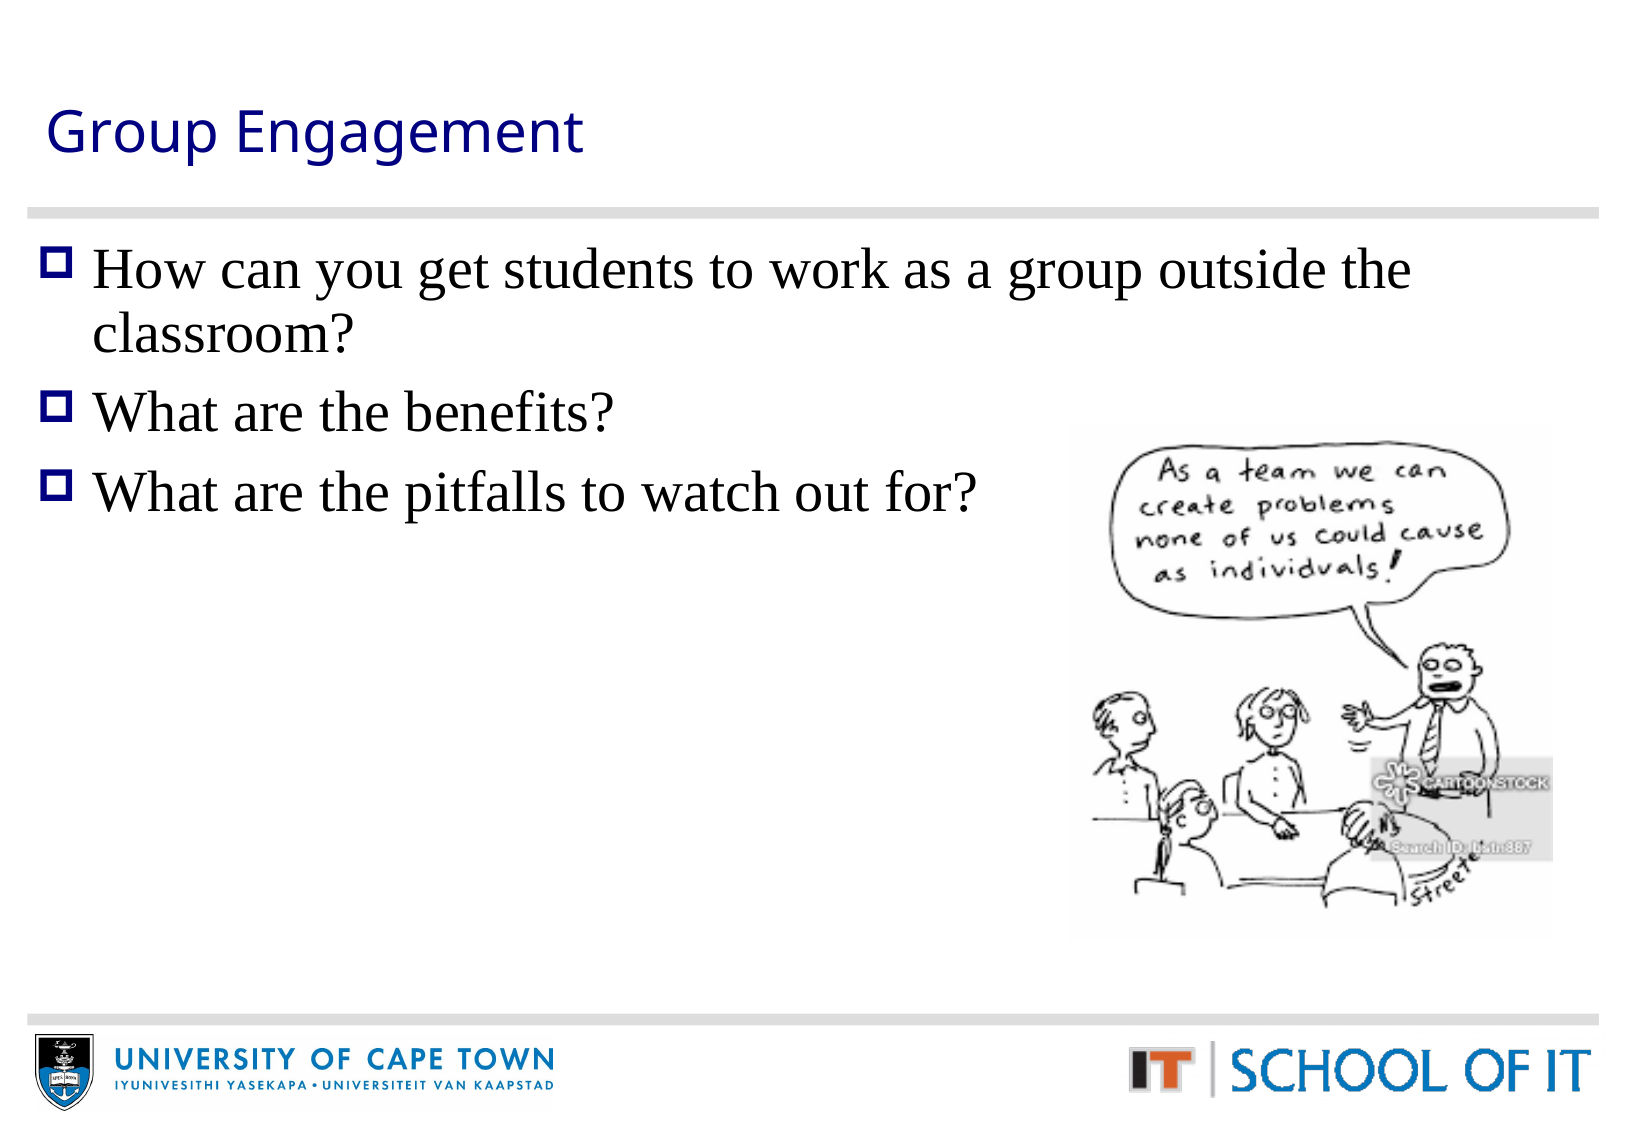

# Group Engagement
How can you get students to work as a group outside the classroom?
What are the benefits?
What are the pitfalls to watch out for?